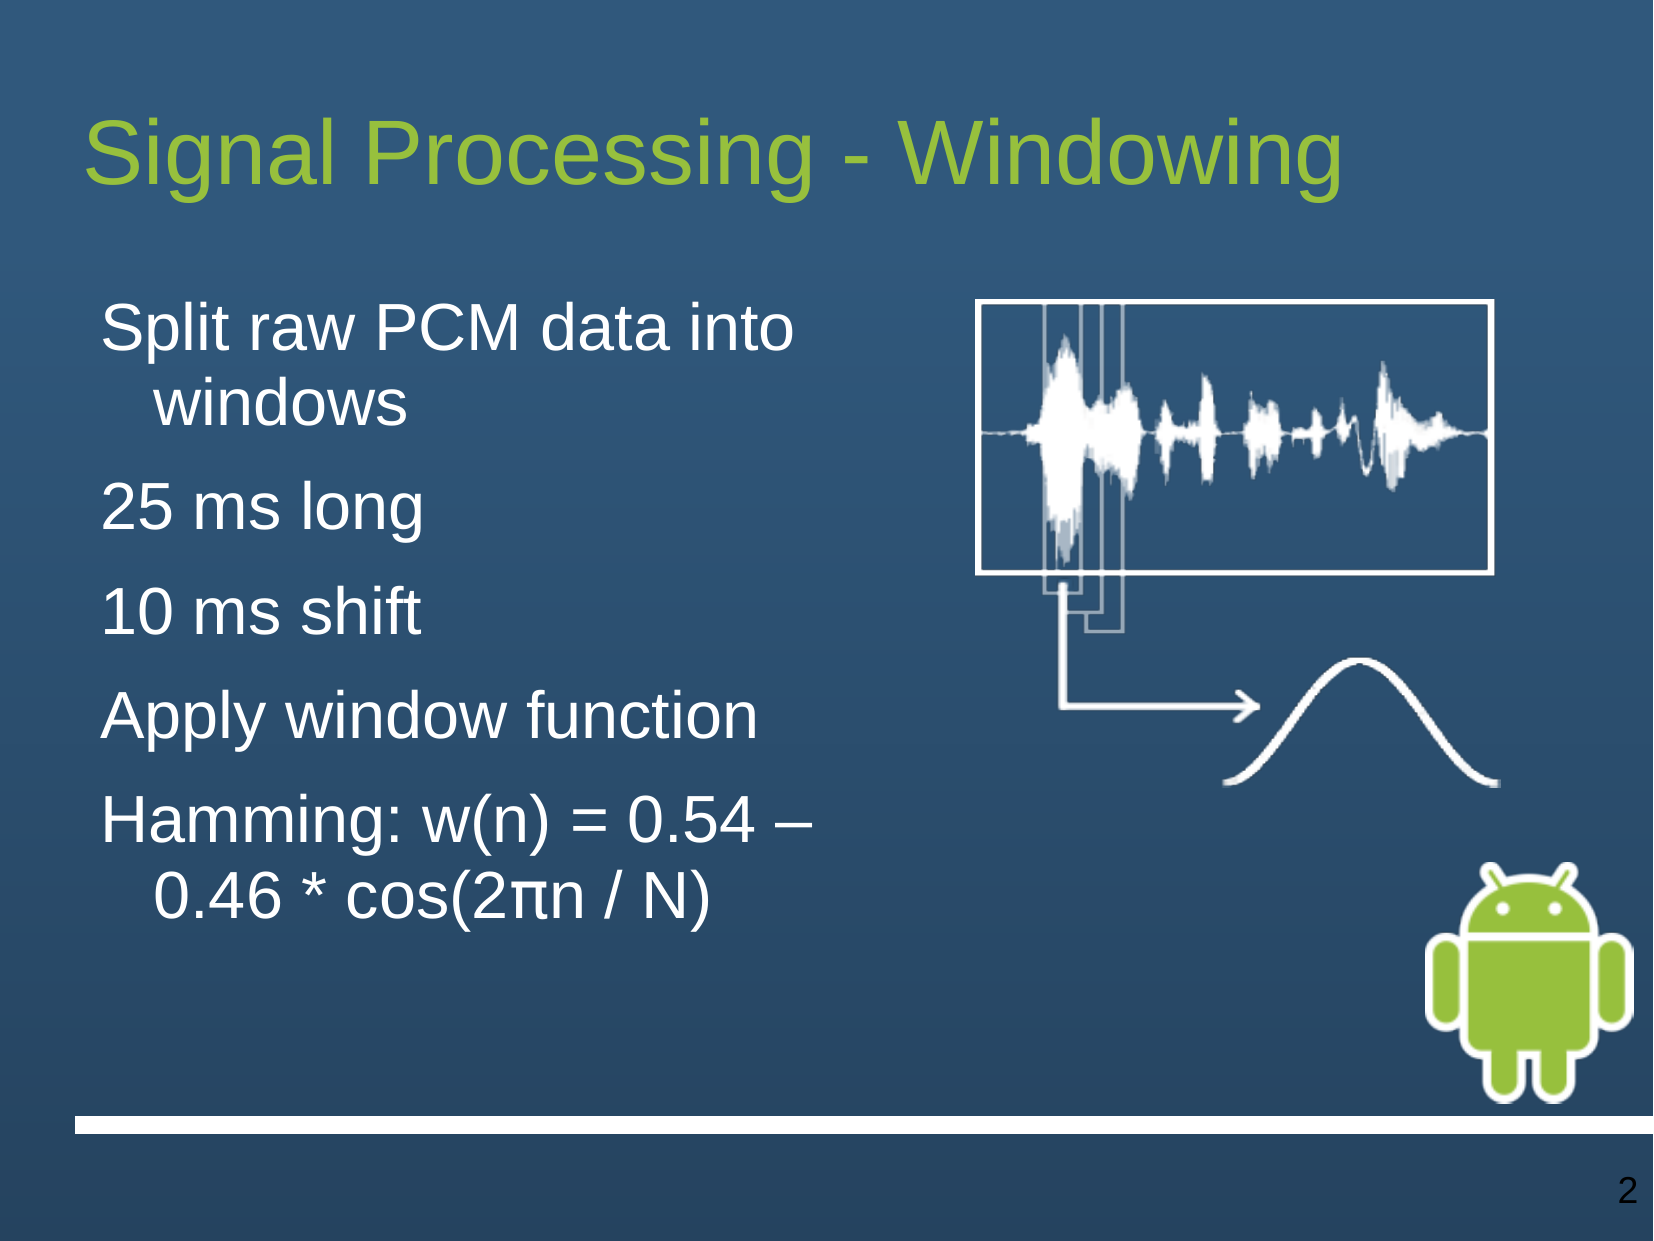

# Signal Processing - Windowing
Split raw PCM data into windows
25 ms long
10 ms shift
Apply window function
Hamming: w(n) = 0.54 – 0.46 * cos(2πn / N)